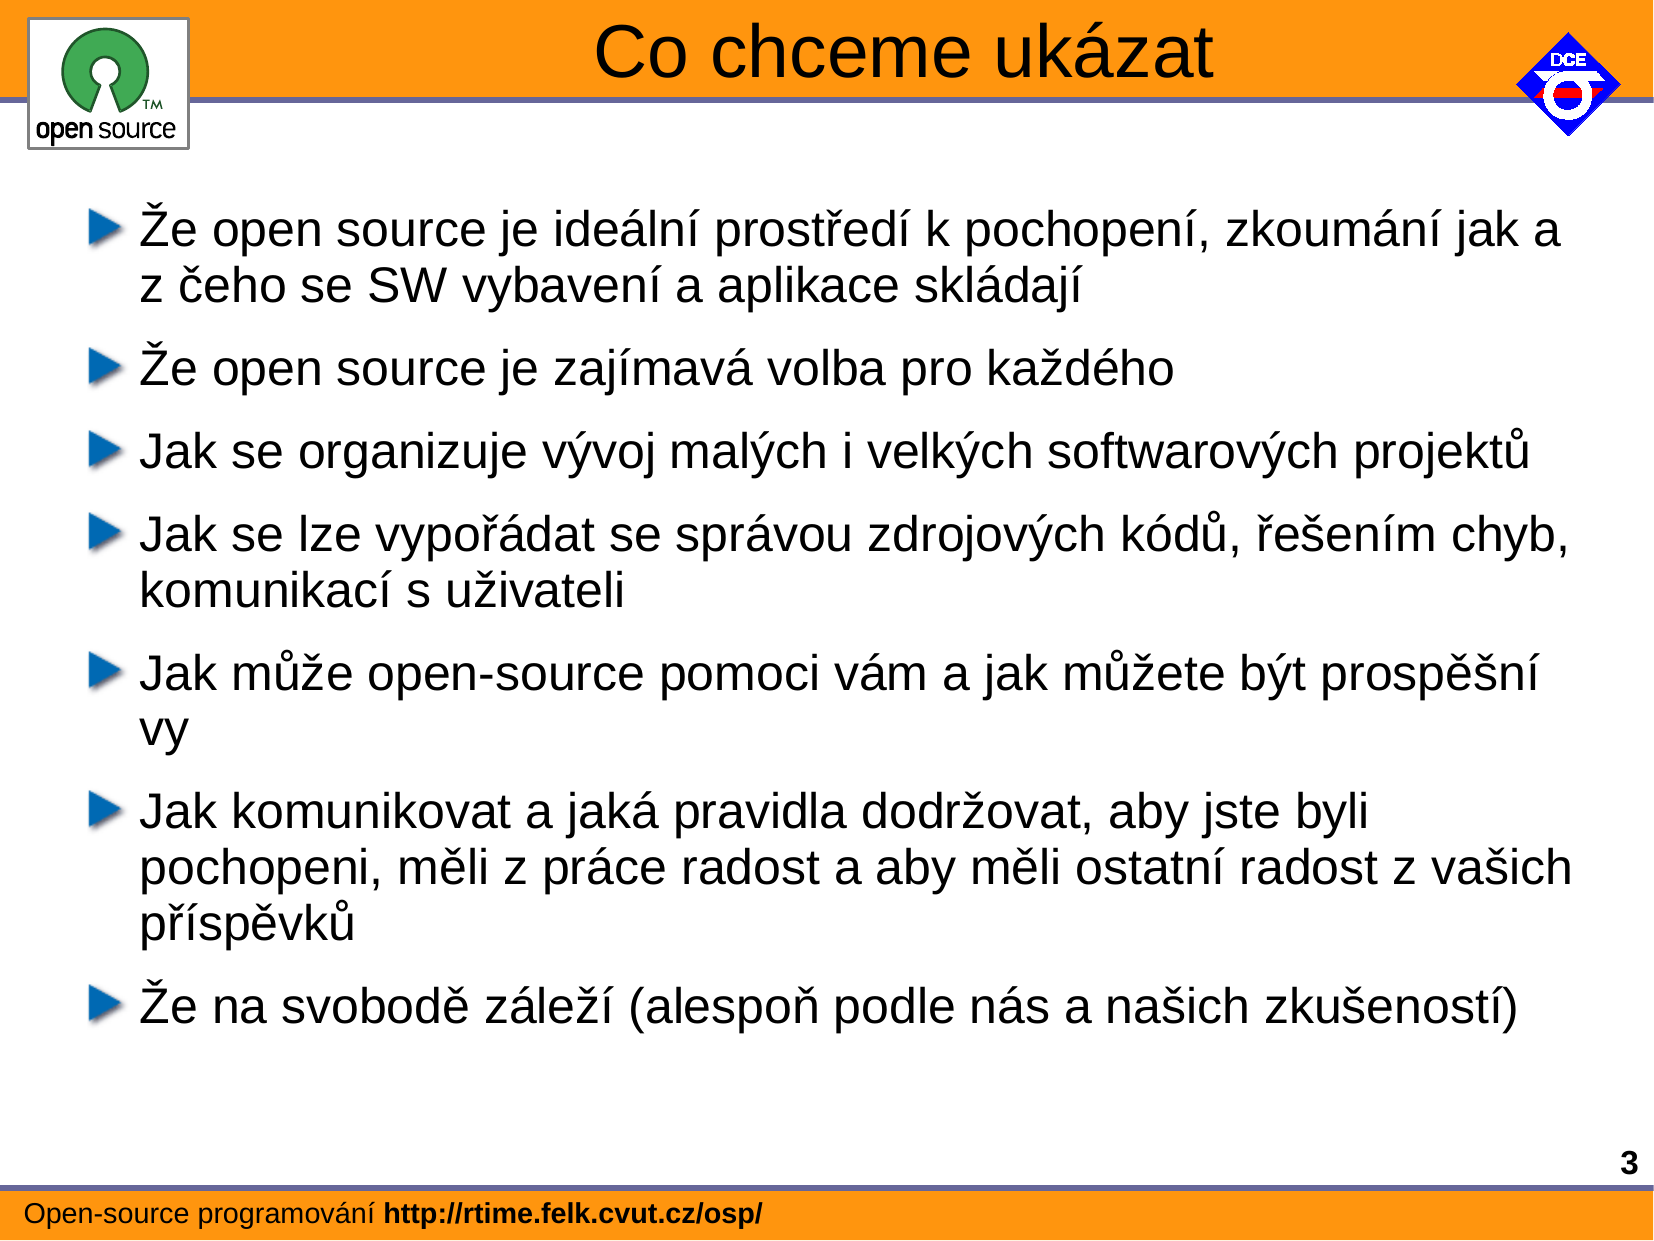

# Co chceme ukázat
Že open source je ideální prostředí k pochopení, zkoumání jak a z čeho se SW vybavení a aplikace skládají
Že open source je zajímavá volba pro každého
Jak se organizuje vývoj malých i velkých softwarových projektů
Jak se lze vypořádat se správou zdrojových kódů, řešením chyb, komunikací s uživateli
Jak může open-source pomoci vám a jak můžete být prospěšní vy
Jak komunikovat a jaká pravidla dodržovat, aby jste byli pochopeni, měli z práce radost a aby měli ostatní radost z vašich příspěvků
Že na svobodě záleží (alespoň podle nás a našich zkušeností)